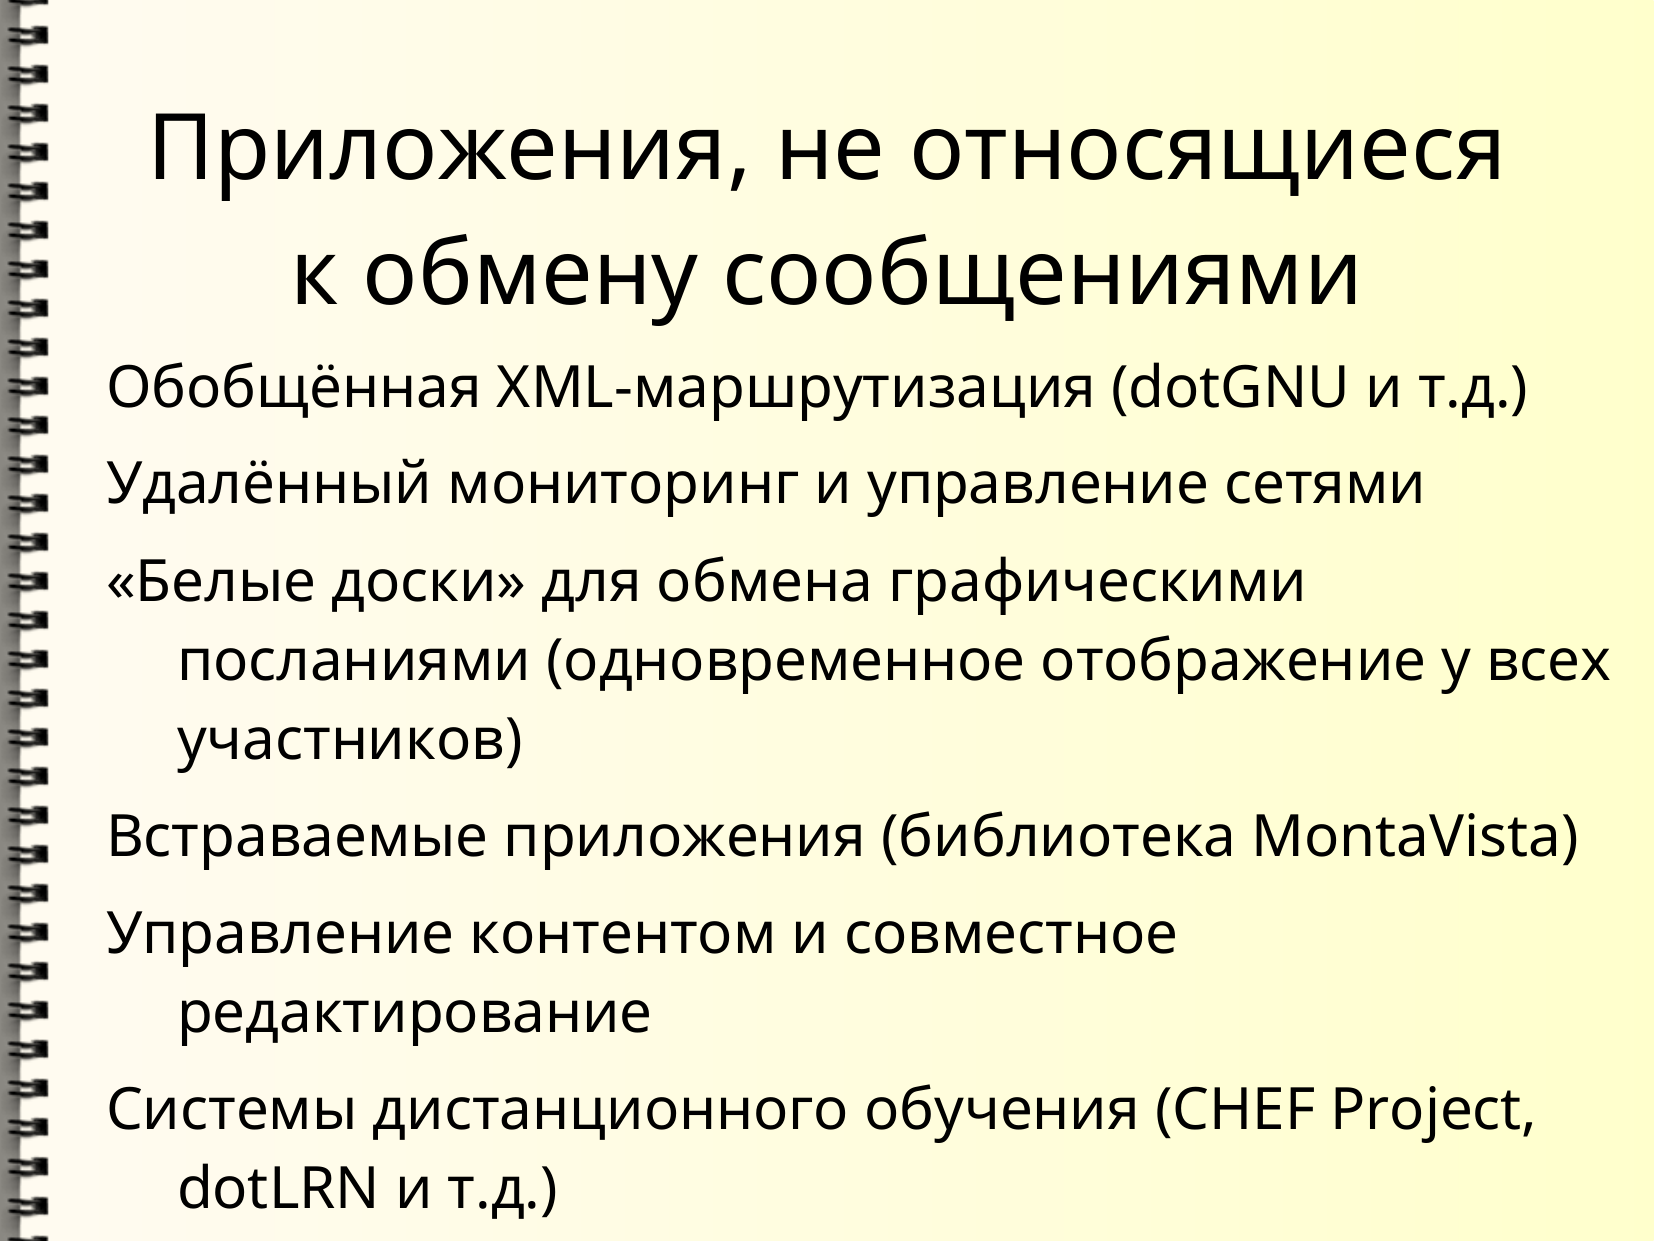

# Приложения, не относящиеся к обмену сообщениями
Обобщённая XML-маршрутизация (dotGNU и т.д.)
Удалённый мониторинг и управление сетями
«Белые доски» для обмена графическими посланиями (одновременное отображение у всех участников)
Встраваемые приложения (библиотека MontaVista)
Управление контентом и совместное редактирование
Системы дистанционного обучения (CHEF Project, dotLRN и т.д.)